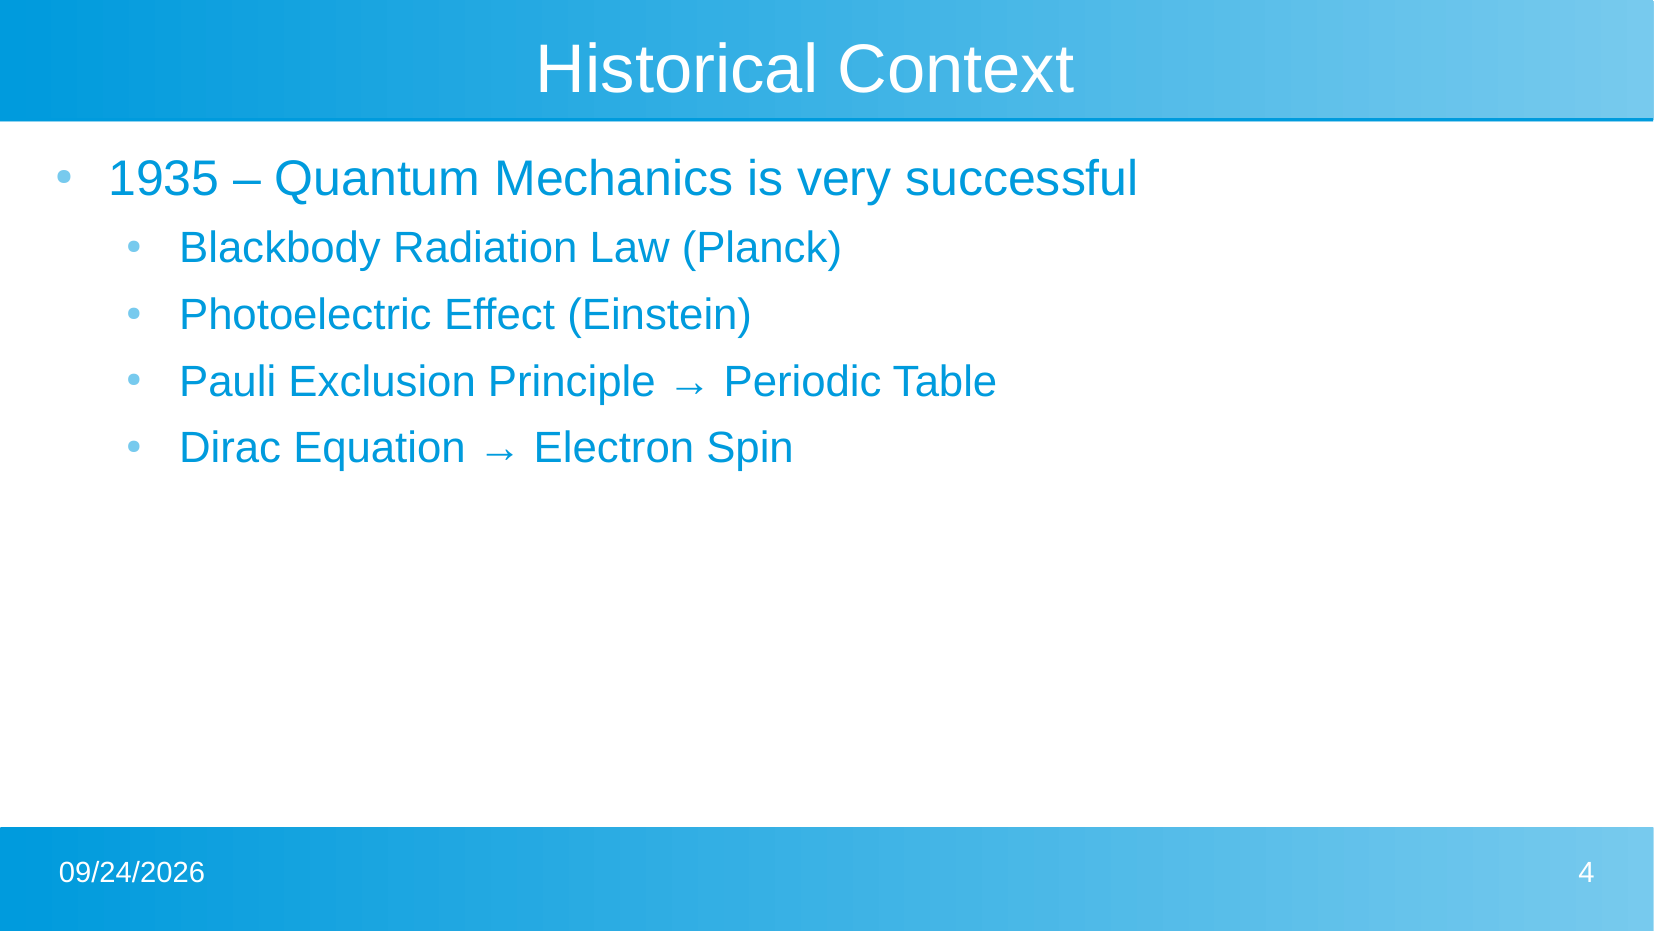

# Historical Context
1935 – Quantum Mechanics is very successful
Blackbody Radiation Law (Planck)
Photoelectric Effect (Einstein)
Pauli Exclusion Principle → Periodic Table
Dirac Equation → Electron Spin
4